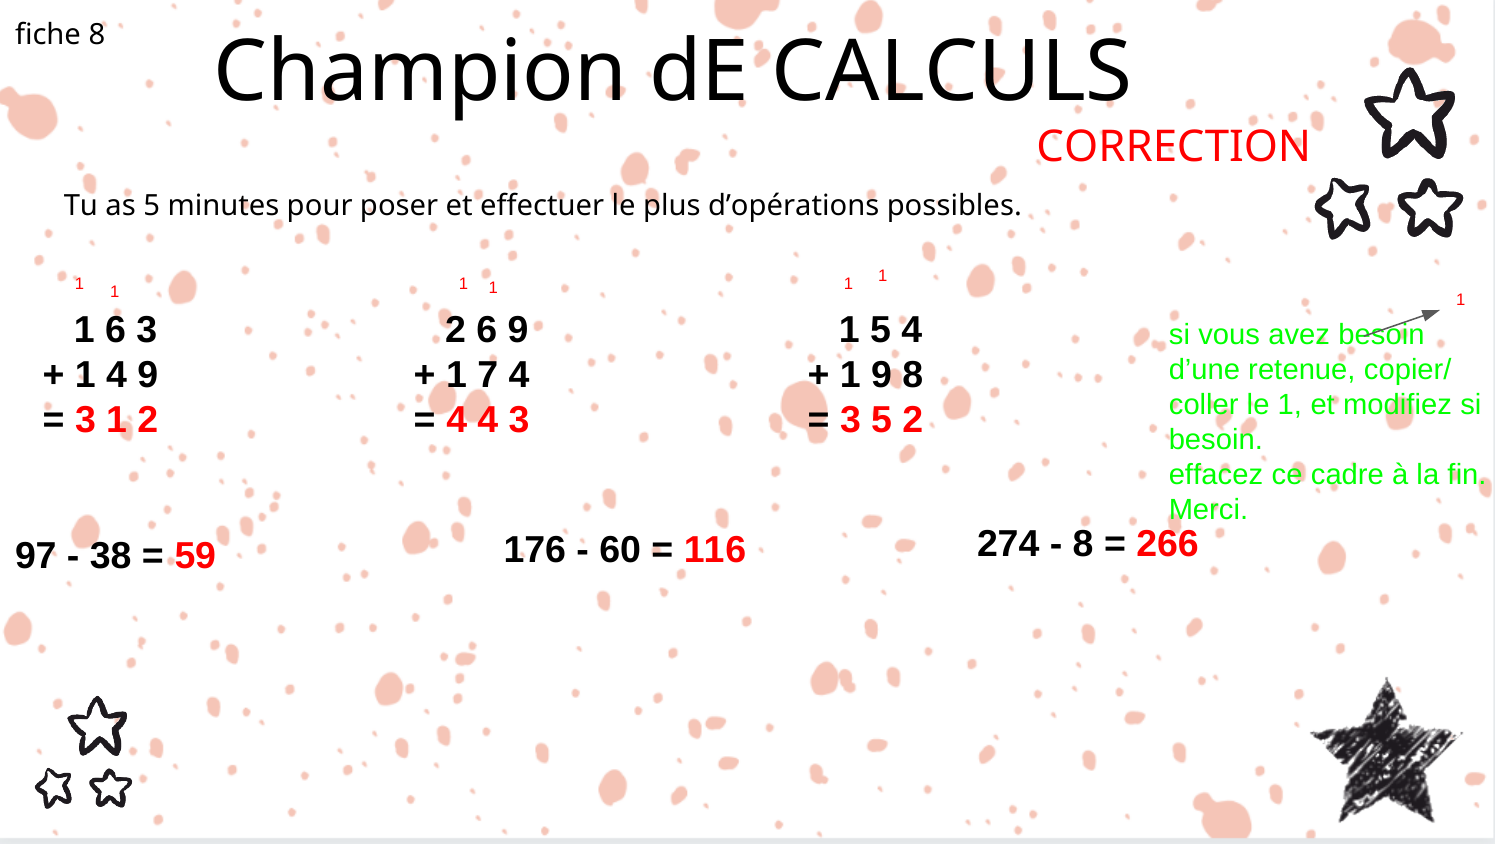

fiche 8
Champion dE CALCULS
CORRECTION
Tu as 5 minutes pour poser et effectuer le plus d’opérations possibles.
1
1
1
1
1
1
1
 1 6 3
+ 1 4 9
= 3 1 2
 2 6 9
+ 1 7 4
= 4 4 3
 1 5 4
+ 1 9 8
= 3 5 2
si vous avez besoin d’une retenue, copier/ coller le 1, et modifiez si besoin.
effacez ce cadre à la fin.
Merci.
274 - 8 = 266
176 - 60 = 116
97 - 38 = 59